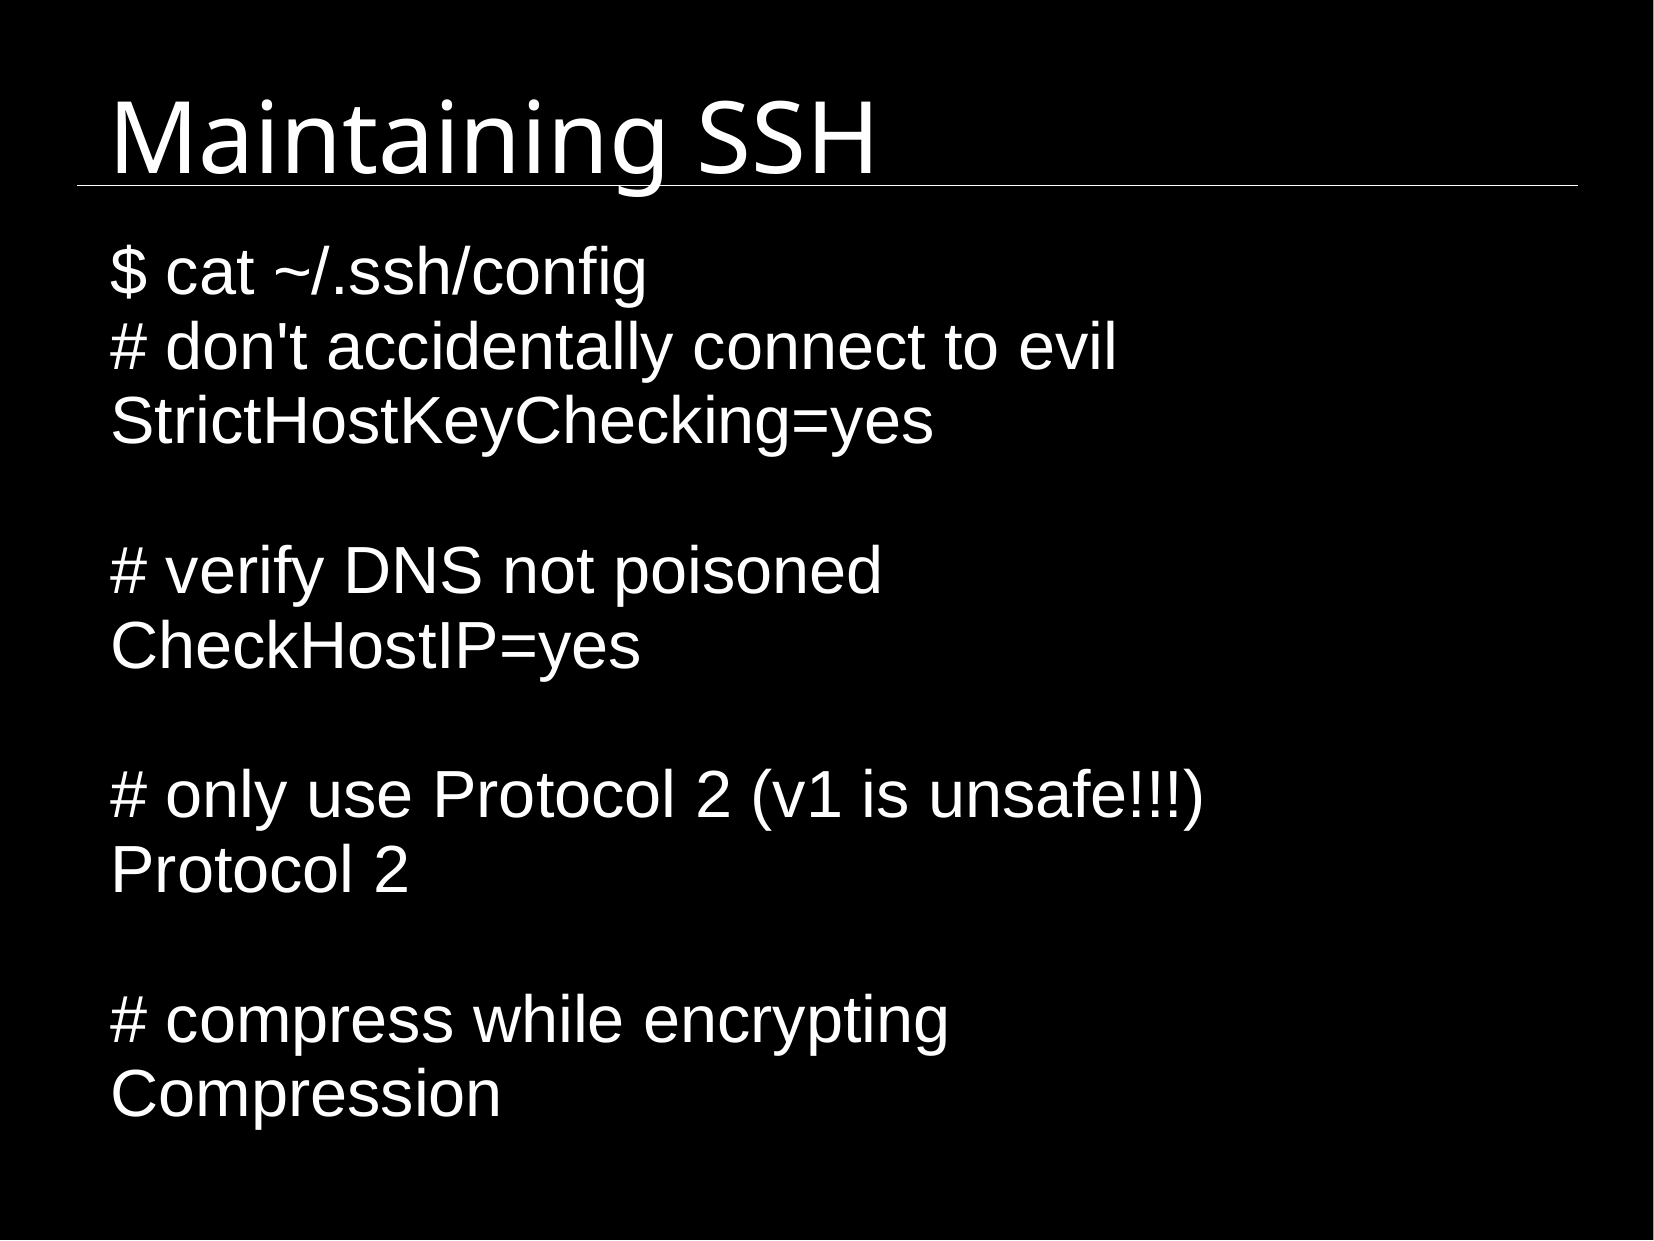

Maintaining SSH
$ cat ~/.ssh/config
# don't accidentally connect to evil
StrictHostKeyChecking=yes
# verify DNS not poisoned
CheckHostIP=yes
# only use Protocol 2 (v1 is unsafe!!!)
Protocol 2
# compress while encrypting
Compression